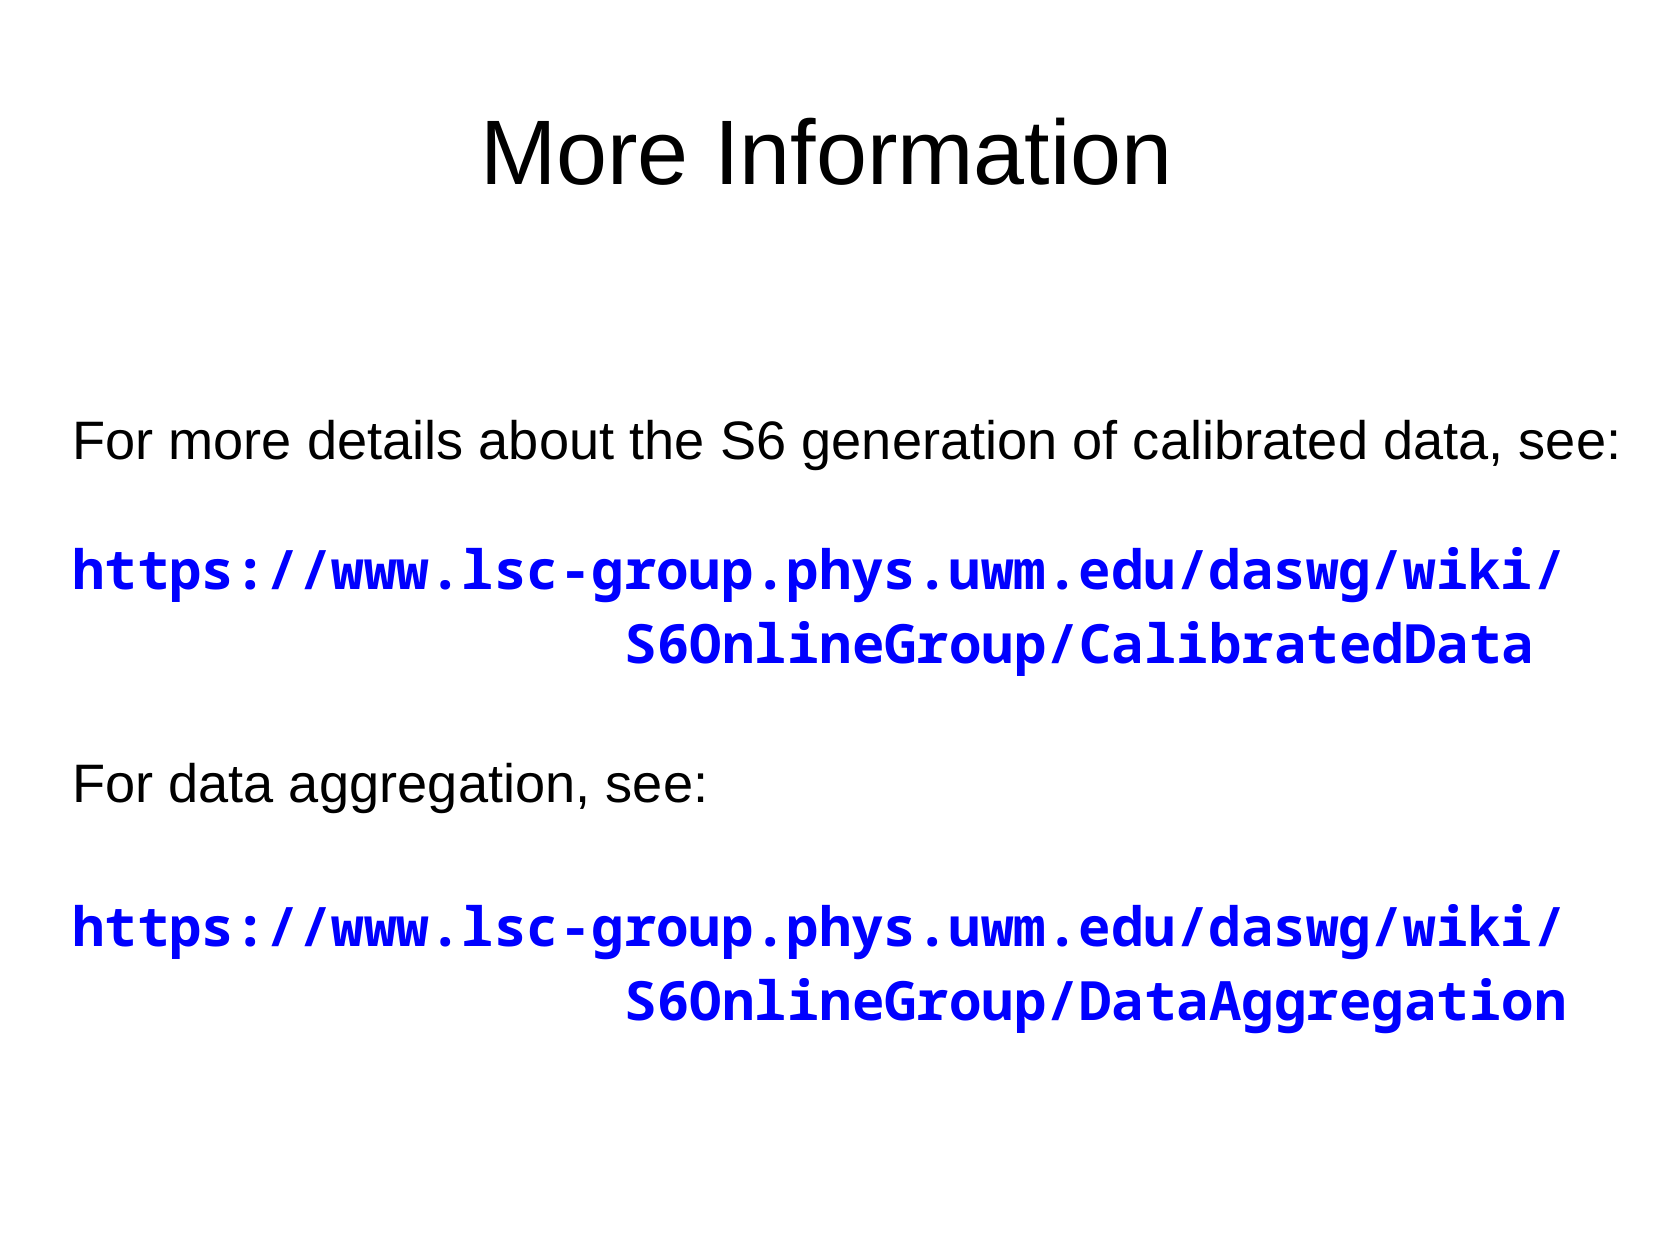

# More Information
For more details about the S6 generation of calibrated data, see:
https://www.lsc-group.phys.uwm.edu/daswg/wiki/
 S6OnlineGroup/CalibratedData
For data aggregation, see:
https://www.lsc-group.phys.uwm.edu/daswg/wiki/
 S6OnlineGroup/DataAggregation
For more details about generation of calibrated data, see:
https://www.lsc-group.phys.uwm.edu/daswg/wiki/
 S6OnlineGroup/CalibratedData
For data aggregation, see:
https://www.lsc-group.phys.uwm.edu/daswg/wiki/
 S6OnlineGroup/DataAggregation